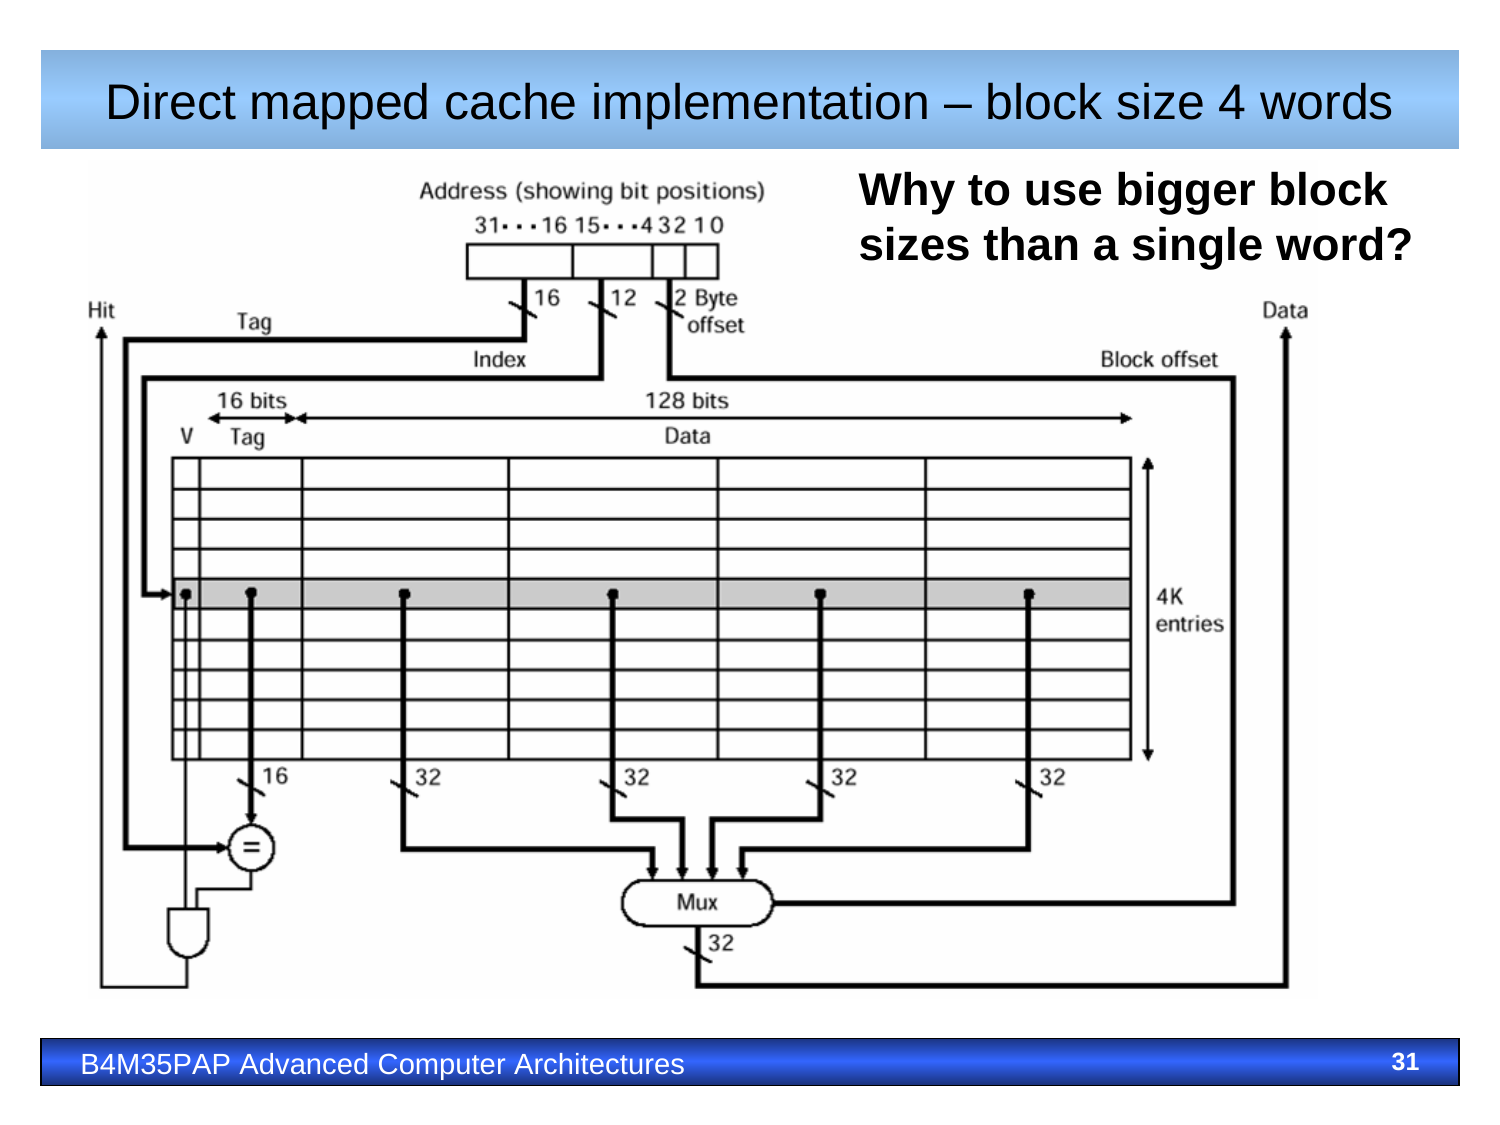

# Direct mapped cache implementation – block size 4 words
Why to use bigger block sizes than a single word?